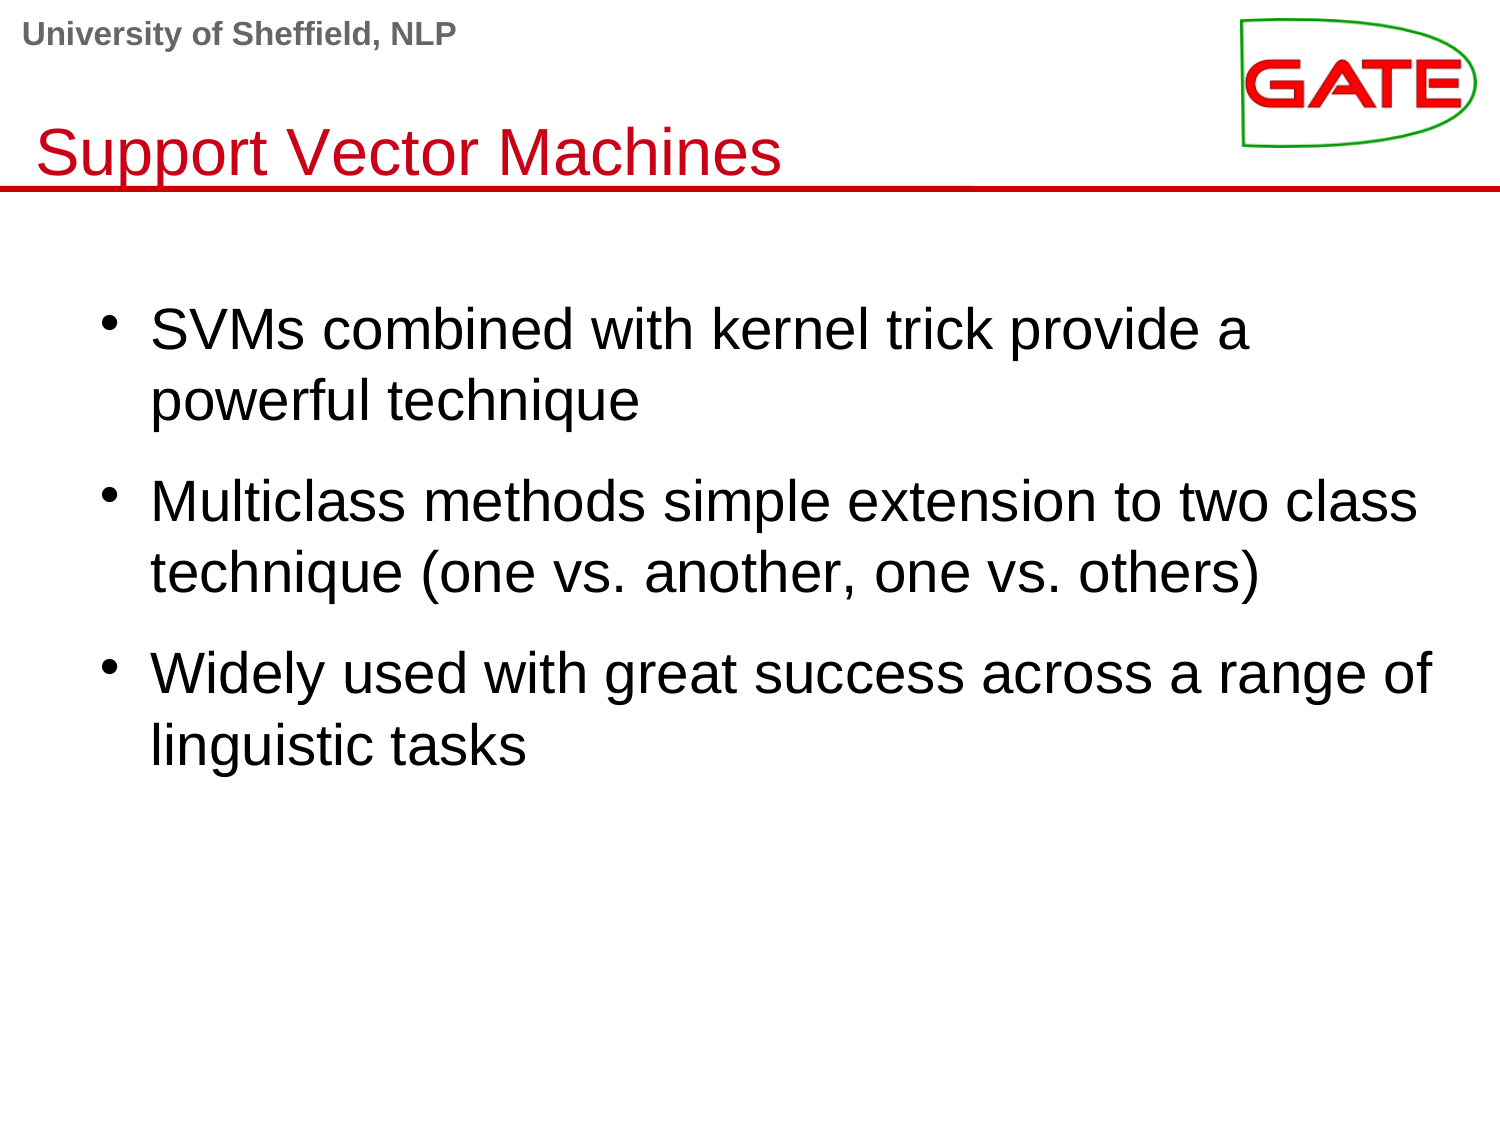

# Support Vector Machines
SVMs combined with kernel trick provide a powerful technique
Multiclass methods simple extension to two class technique (one vs. another, one vs. others)
Widely used with great success across a range of linguistic tasks